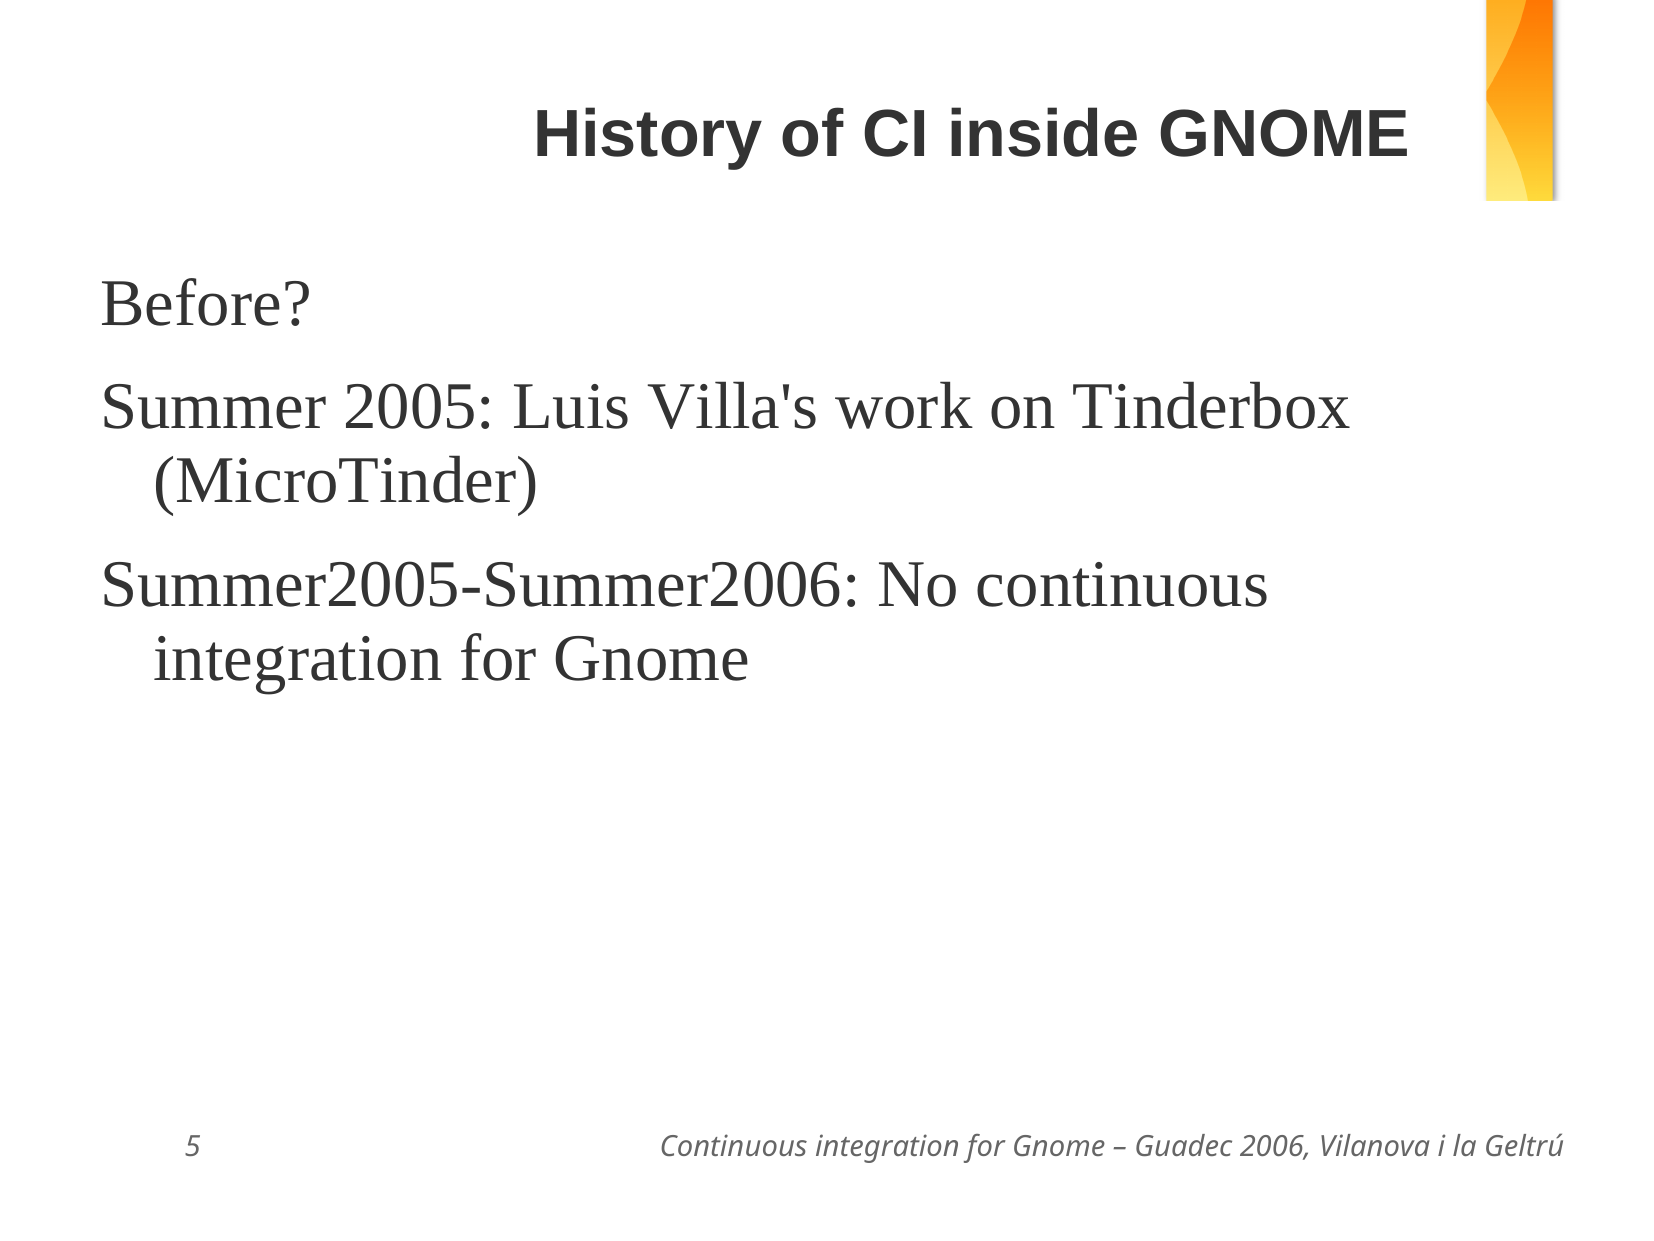

# History of CI inside GNOME
Before?
Summer 2005: Luis Villa's work on Tinderbox (MicroTinder)
Summer2005-Summer2006: No continuous integration for Gnome
5